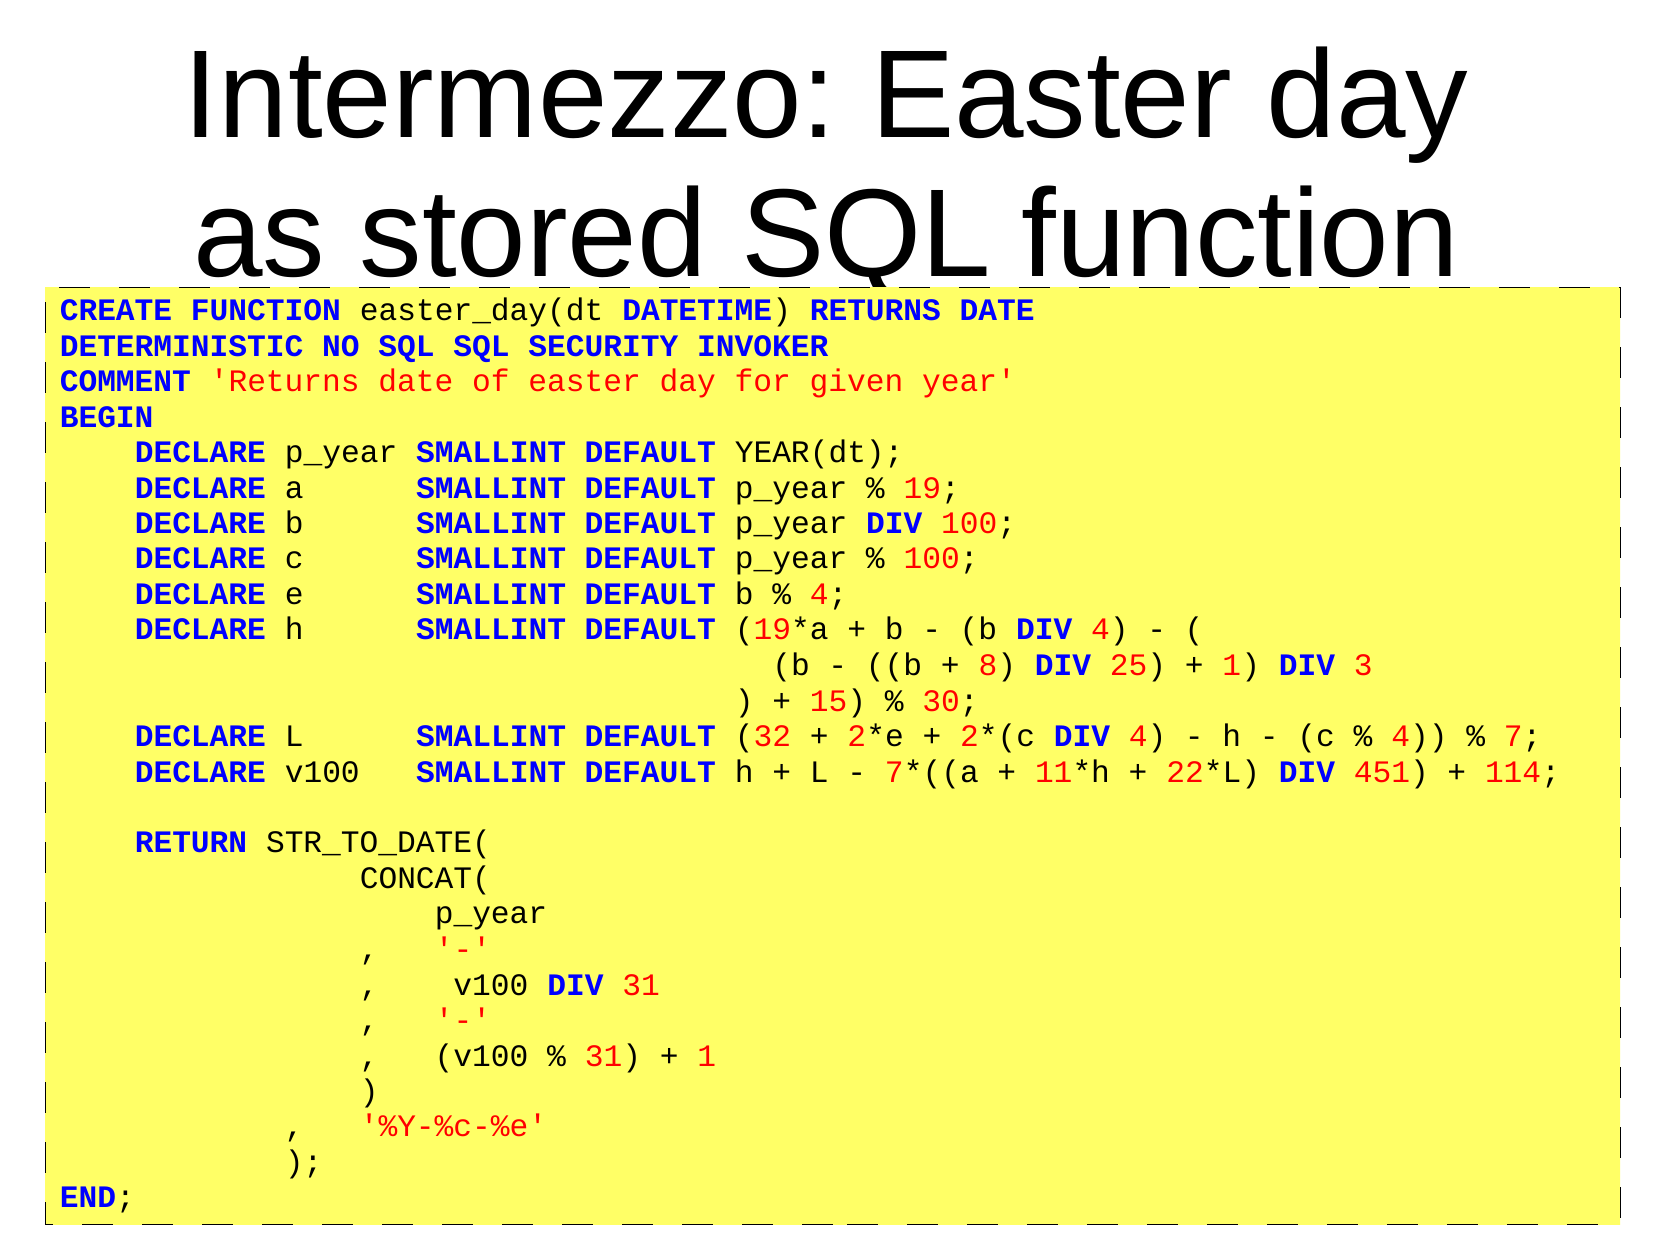

# Intermezzo: Easter day as stored SQL function
CREATE FUNCTION easter_day(dt DATETIME) RETURNS DATE
DETERMINISTIC NO SQL SQL SECURITY INVOKER
COMMENT 'Returns date of easter day for given year'
BEGIN
 DECLARE p_year SMALLINT DEFAULT YEAR(dt);
 DECLARE a SMALLINT DEFAULT p_year % 19;
 DECLARE b SMALLINT DEFAULT p_year DIV 100;
 DECLARE c SMALLINT DEFAULT p_year % 100;
 DECLARE e SMALLINT DEFAULT b % 4;
 DECLARE h SMALLINT DEFAULT (19*a + b - (b DIV 4) - (
 (b - ((b + 8) DIV 25) + 1) DIV 3
 ) + 15) % 30;
 DECLARE L SMALLINT DEFAULT (32 + 2*e + 2*(c DIV 4) - h - (c % 4)) % 7;
 DECLARE v100 SMALLINT DEFAULT h + L - 7*((a + 11*h + 22*L) DIV 451) + 114;
 RETURN STR_TO_DATE(
 CONCAT(
 p_year
 , '-'
 , v100 DIV 31
 , '-'
 , (v100 % 31) + 1
 )
 , '%Y-%c-%e'
 );
END;